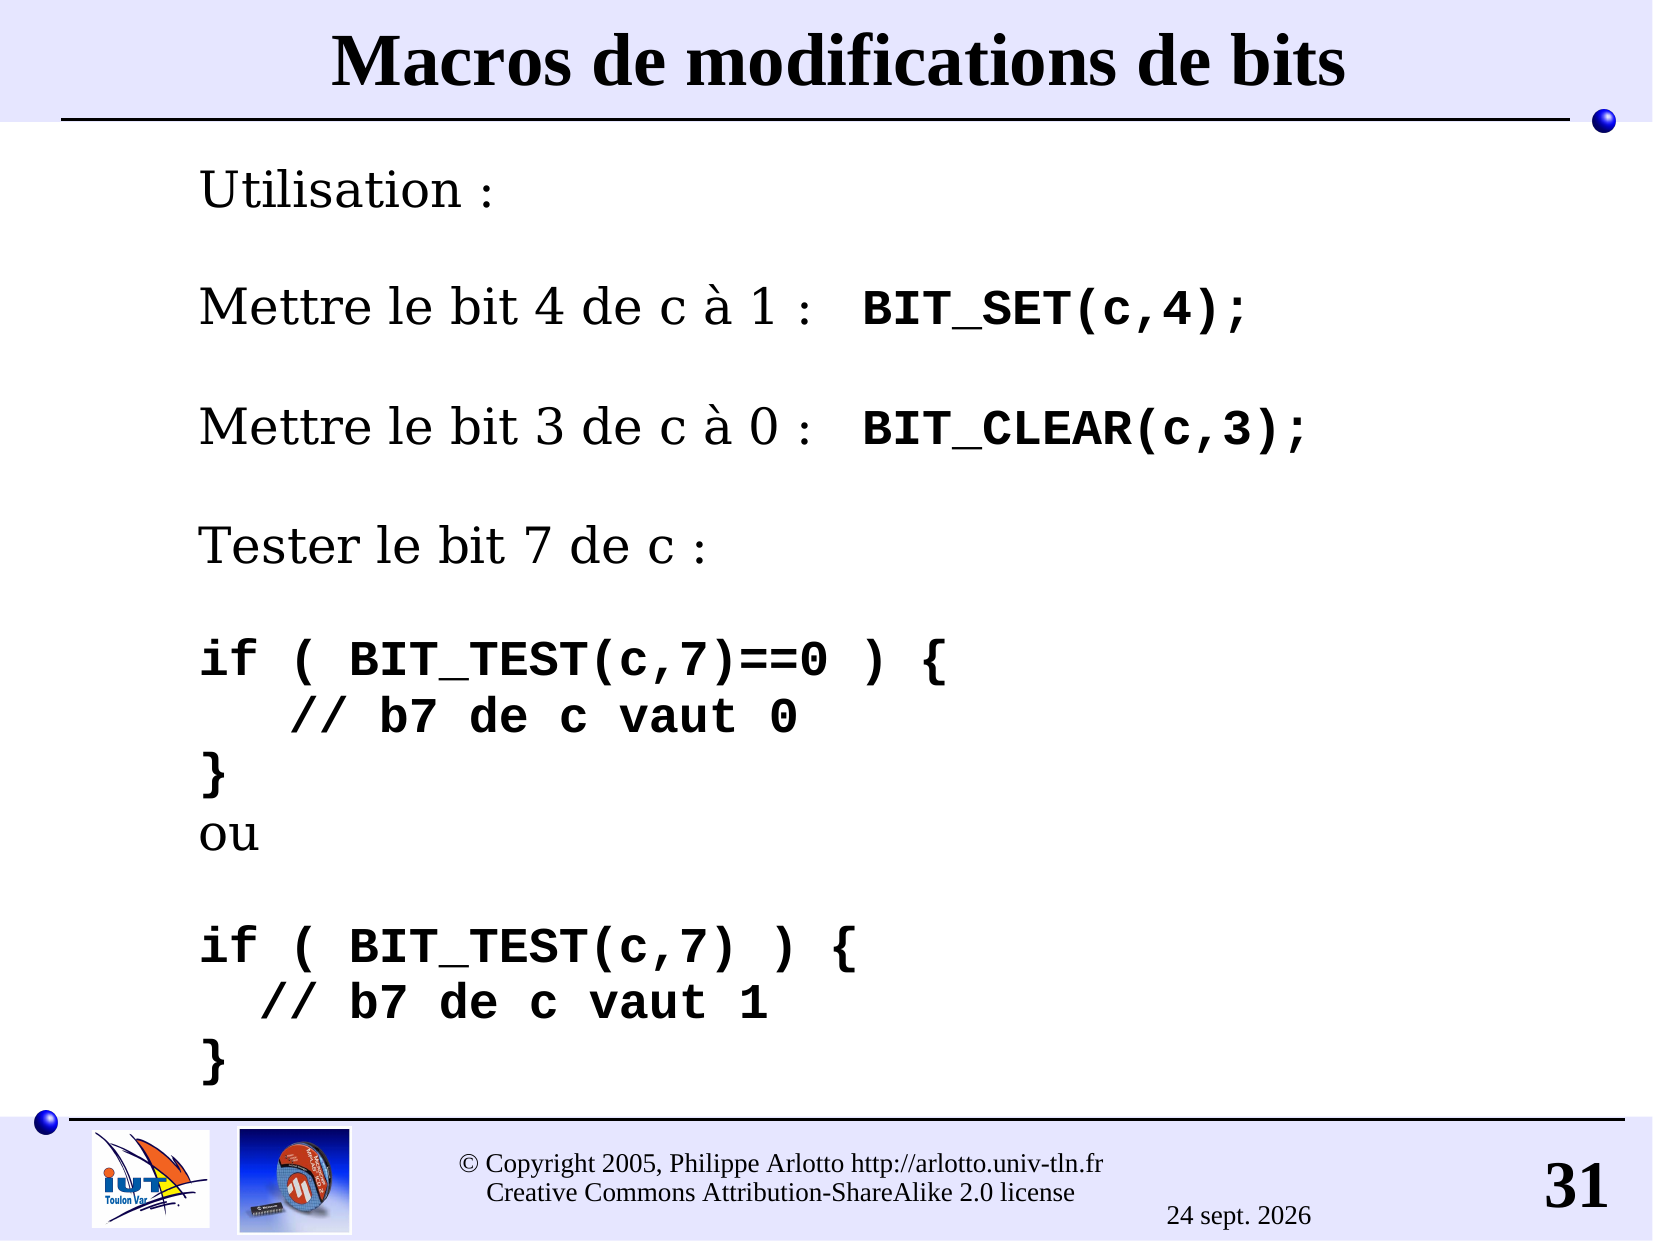

# Macros de modifications de bits
Utilisation :
Mettre le bit 4 de c à 1 : BIT_SET(c,4);
Mettre le bit 3 de c à 0 : BIT_CLEAR(c,3);
Tester le bit 7 de c :
if ( BIT_TEST(c,7)==0 ) {
 // b7 de c vaut 0
}
ou
if ( BIT_TEST(c,7) ) {
 // b7 de c vaut 1
}